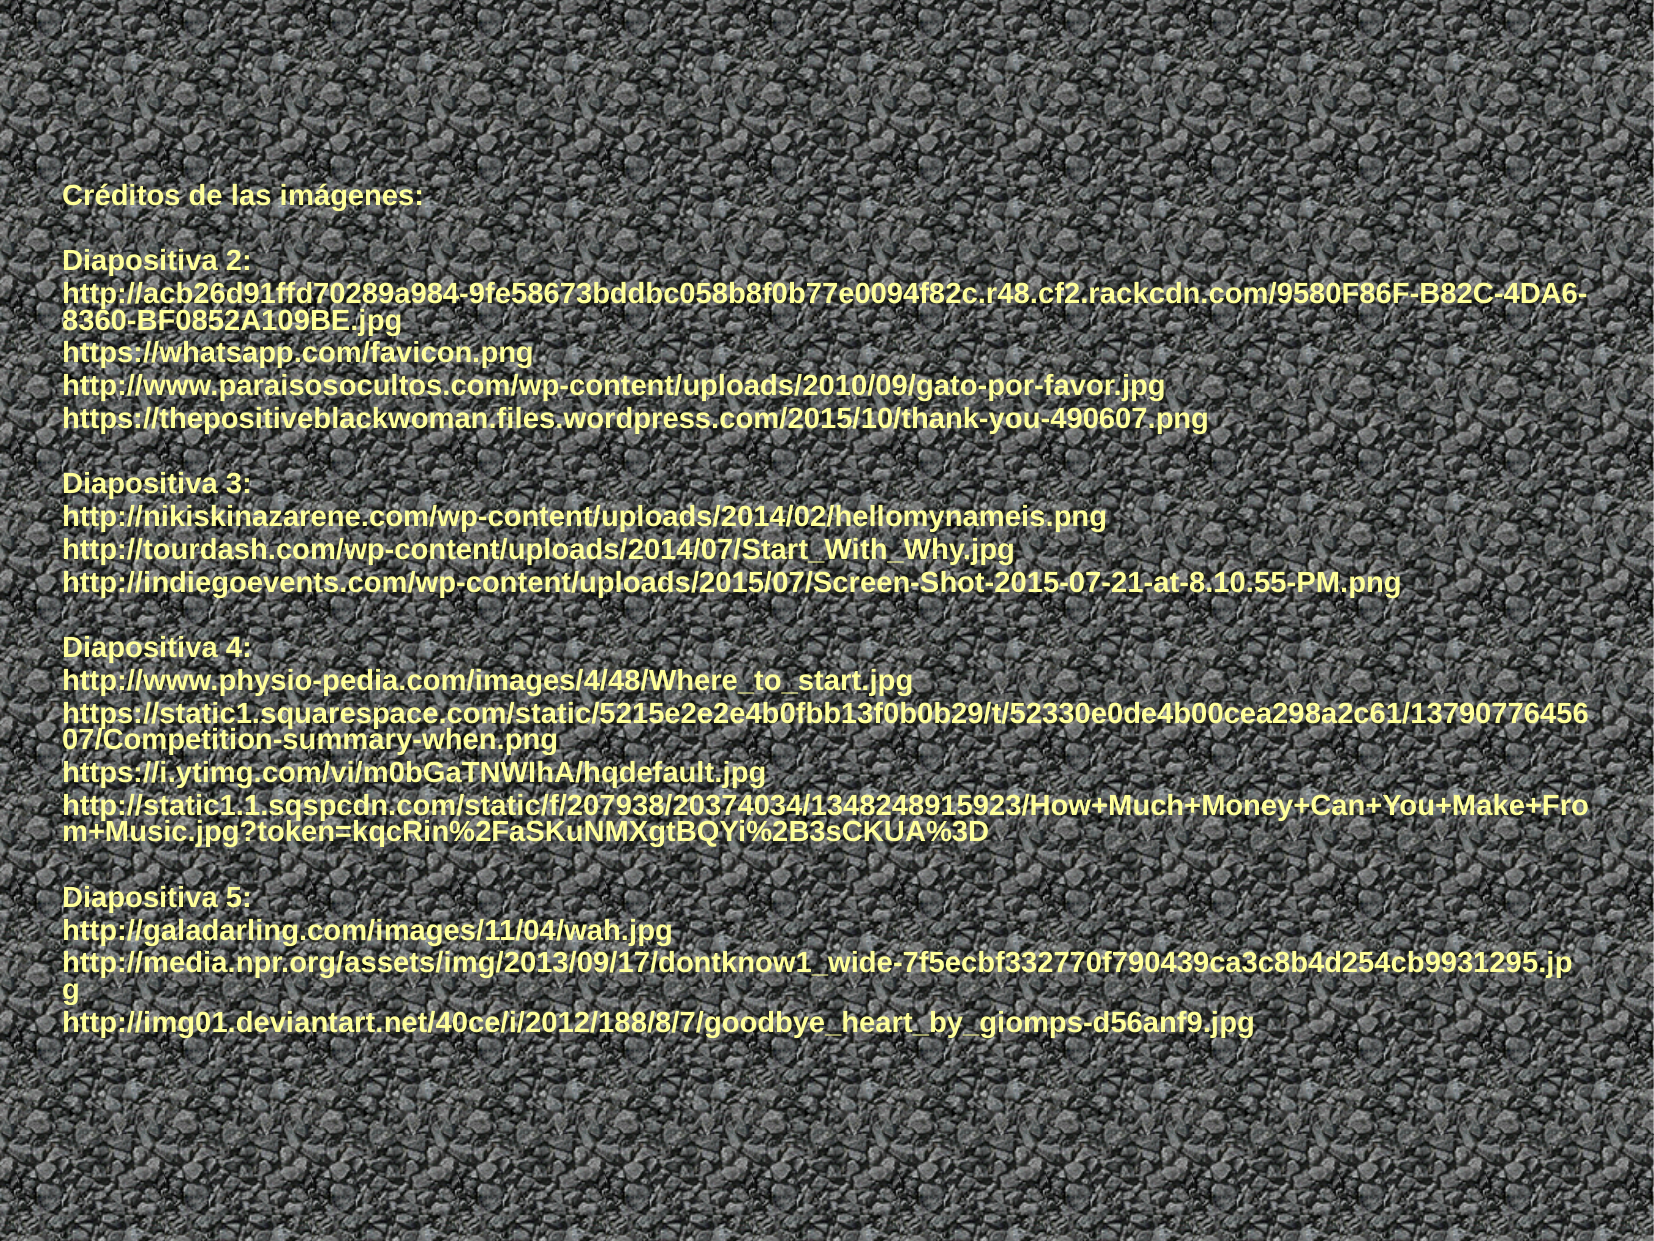

Créditos de las imágenes:
Diapositiva 2:
http://acb26d91ffd70289a984-9fe58673bddbc058b8f0b77e0094f82c.r48.cf2.rackcdn.com/9580F86F-B82C-4DA6-8360-BF0852A109BE.jpg
https://whatsapp.com/favicon.png
http://www.paraisosocultos.com/wp-content/uploads/2010/09/gato-por-favor.jpg
https://thepositiveblackwoman.files.wordpress.com/2015/10/thank-you-490607.png
Diapositiva 3:
http://nikiskinazarene.com/wp-content/uploads/2014/02/hellomynameis.png
http://tourdash.com/wp-content/uploads/2014/07/Start_With_Why.jpg
http://indiegoevents.com/wp-content/uploads/2015/07/Screen-Shot-2015-07-21-at-8.10.55-PM.png
Diapositiva 4:
http://www.physio-pedia.com/images/4/48/Where_to_start.jpg
https://static1.squarespace.com/static/5215e2e2e4b0fbb13f0b0b29/t/52330e0de4b00cea298a2c61/1379077645607/Competition-summary-when.png
https://i.ytimg.com/vi/m0bGaTNWIhA/hqdefault.jpg
http://static1.1.sqspcdn.com/static/f/207938/20374034/1348248915923/How+Much+Money+Can+You+Make+From+Music.jpg?token=kqcRin%2FaSKuNMXgtBQYi%2B3sCKUA%3D
Diapositiva 5:
http://galadarling.com/images/11/04/wah.jpg
http://media.npr.org/assets/img/2013/09/17/dontknow1_wide-7f5ecbf332770f790439ca3c8b4d254cb9931295.jpg
http://img01.deviantart.net/40ce/i/2012/188/8/7/goodbye_heart_by_giomps-d56anf9.jpg